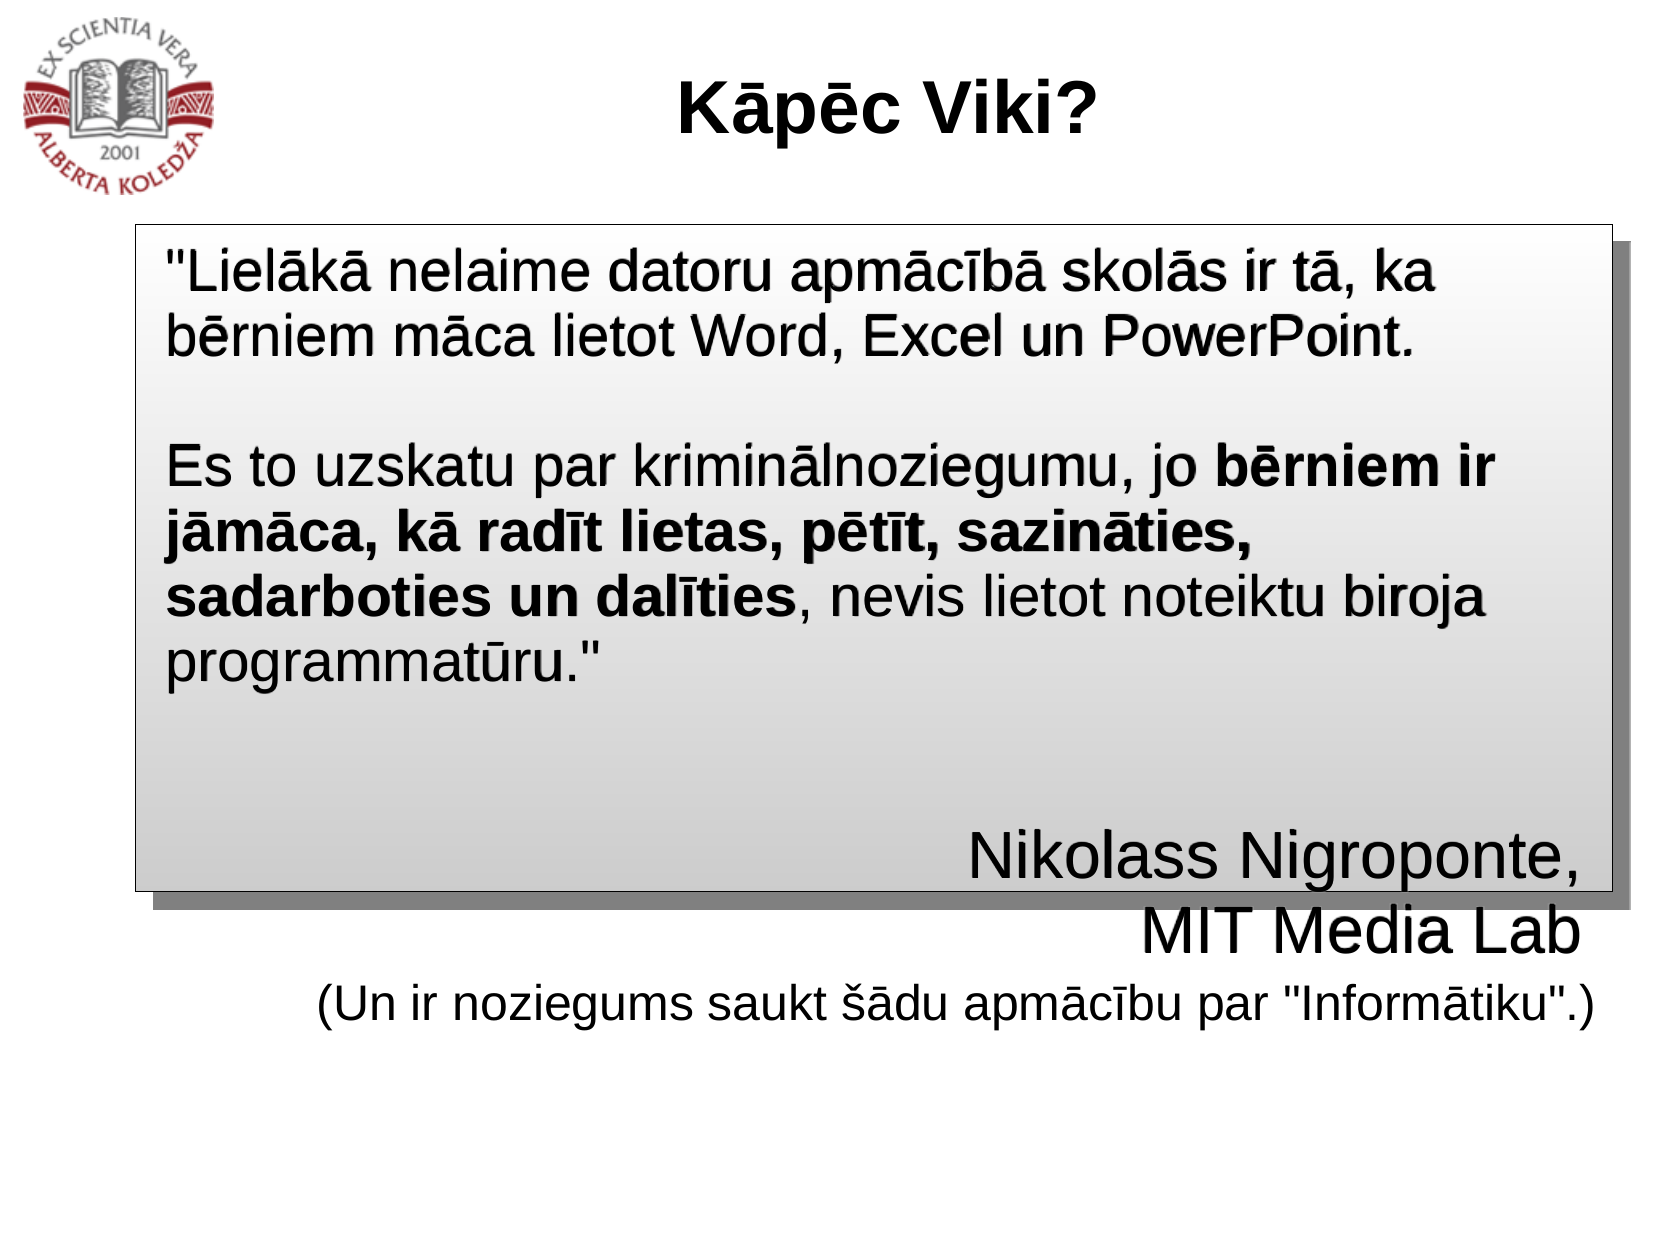

# Kāpēc Viki?
"Lielākā nelaime datoru apmācībā skolās ir tā, ka bērniem māca lietot Word, Excel un PowerPoint.
Es to uzskatu par kriminālnoziegumu, jo bērniem ir jāmāca, kā radīt lietas, pētīt, sazināties, sadarboties un dalīties, nevis lietot noteiktu biroja programmatūru."
Nikolass Nigroponte,
MIT Media Lab
(Un ir noziegums saukt šādu apmācību par "Informātiku".)